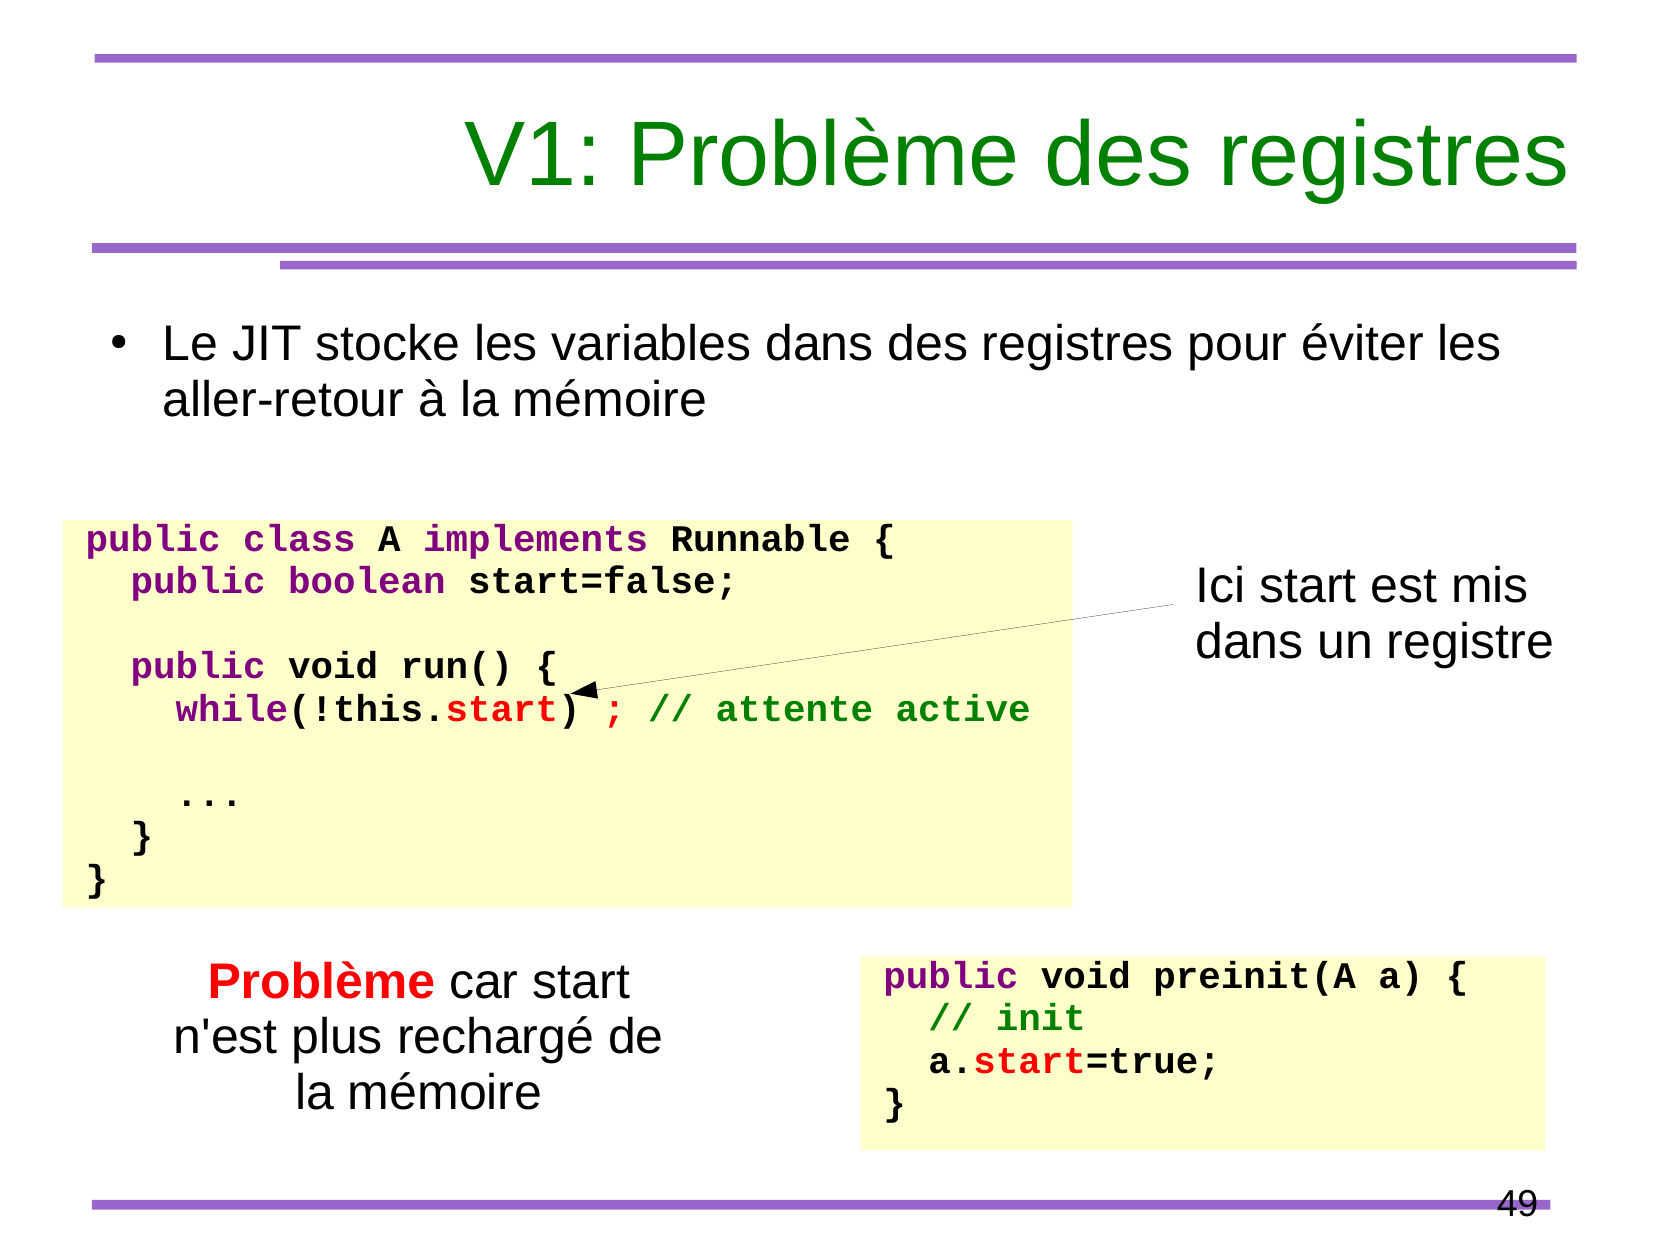

# V1: Problème des registres
Le JIT stocke les variables dans des registres pour éviter les aller-retour à la mémoire
 public class A implements Runnable {
 public boolean start=false;
 public void run() {
 while(!this.start) ; // attente active
 ...
 }
 }
Ici start est mis
dans un registre
Problème car start n'est plus rechargé de la mémoire
 public void preinit(A a) {
 // init
 a.start=true;
 }